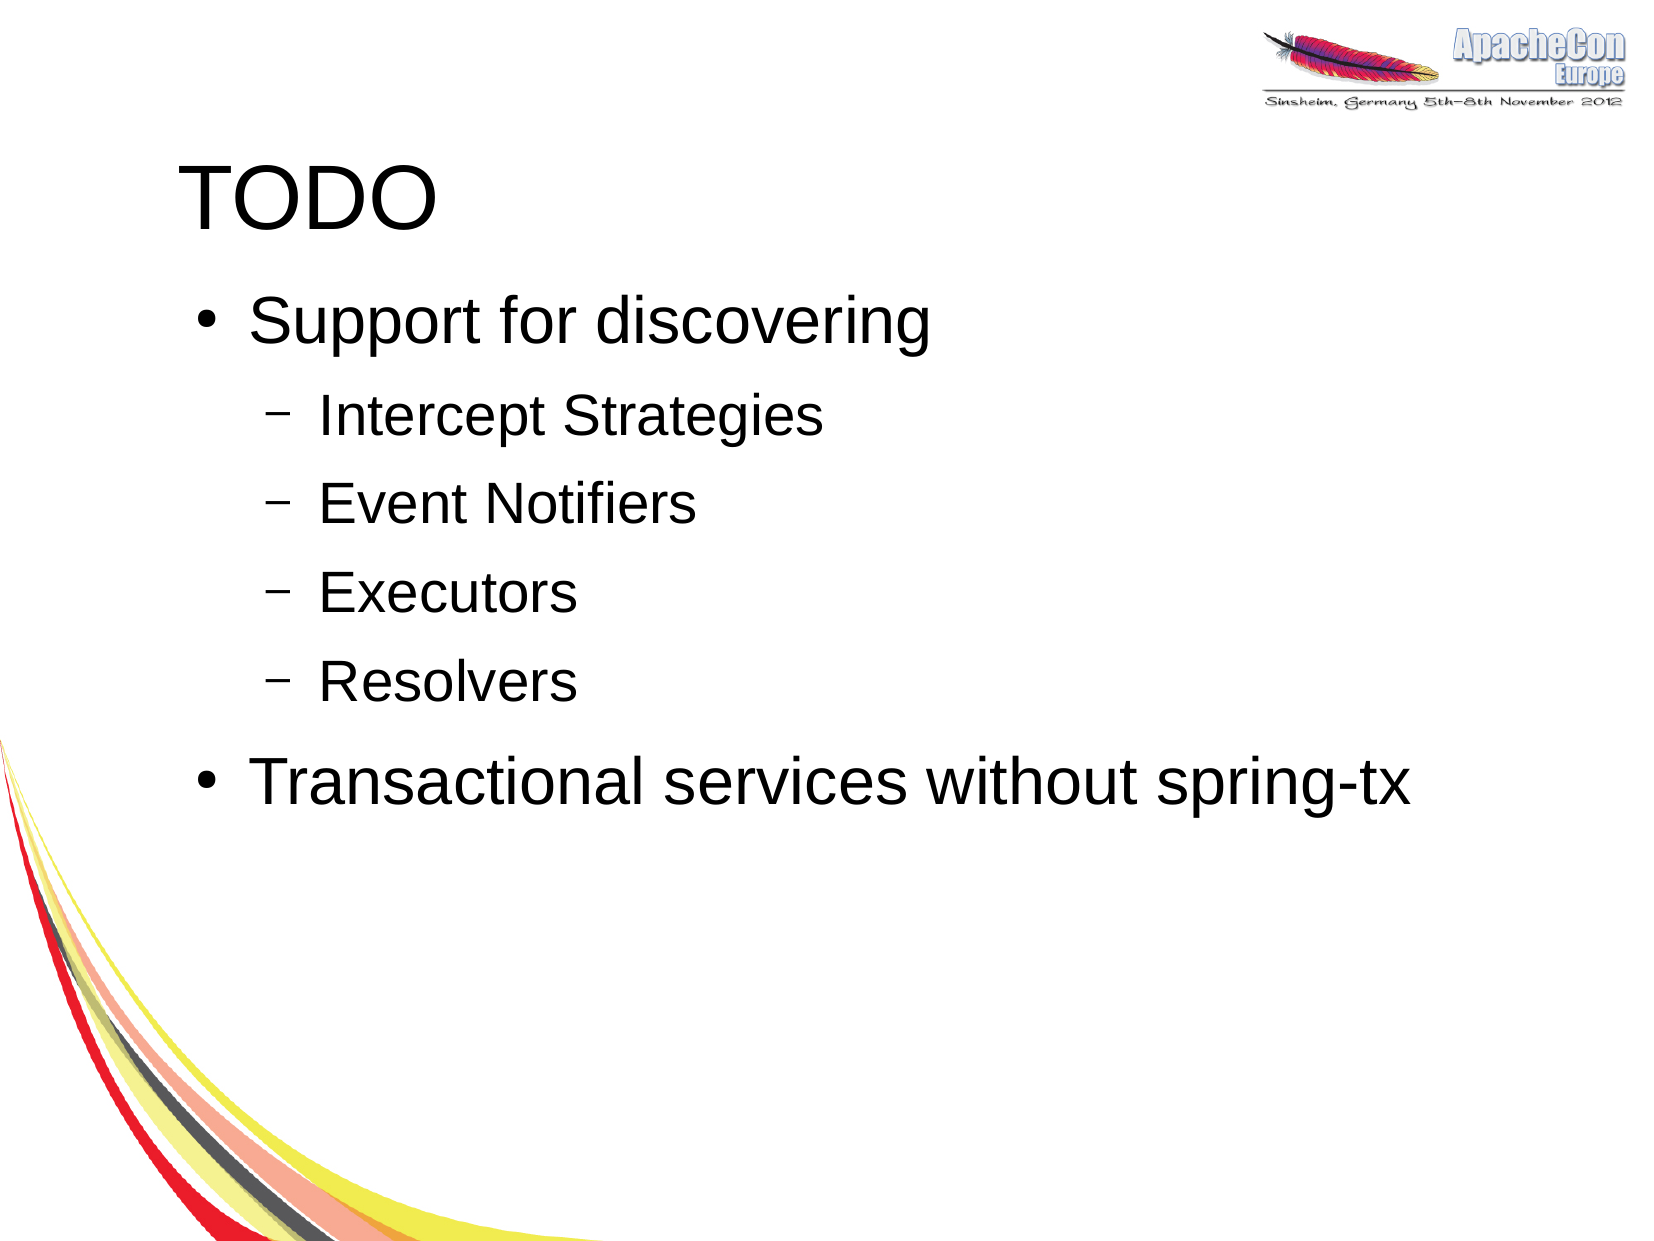

# TODO
Support for discovering
Intercept Strategies
Event Notifiers
Executors
Resolvers
Transactional services without spring-tx